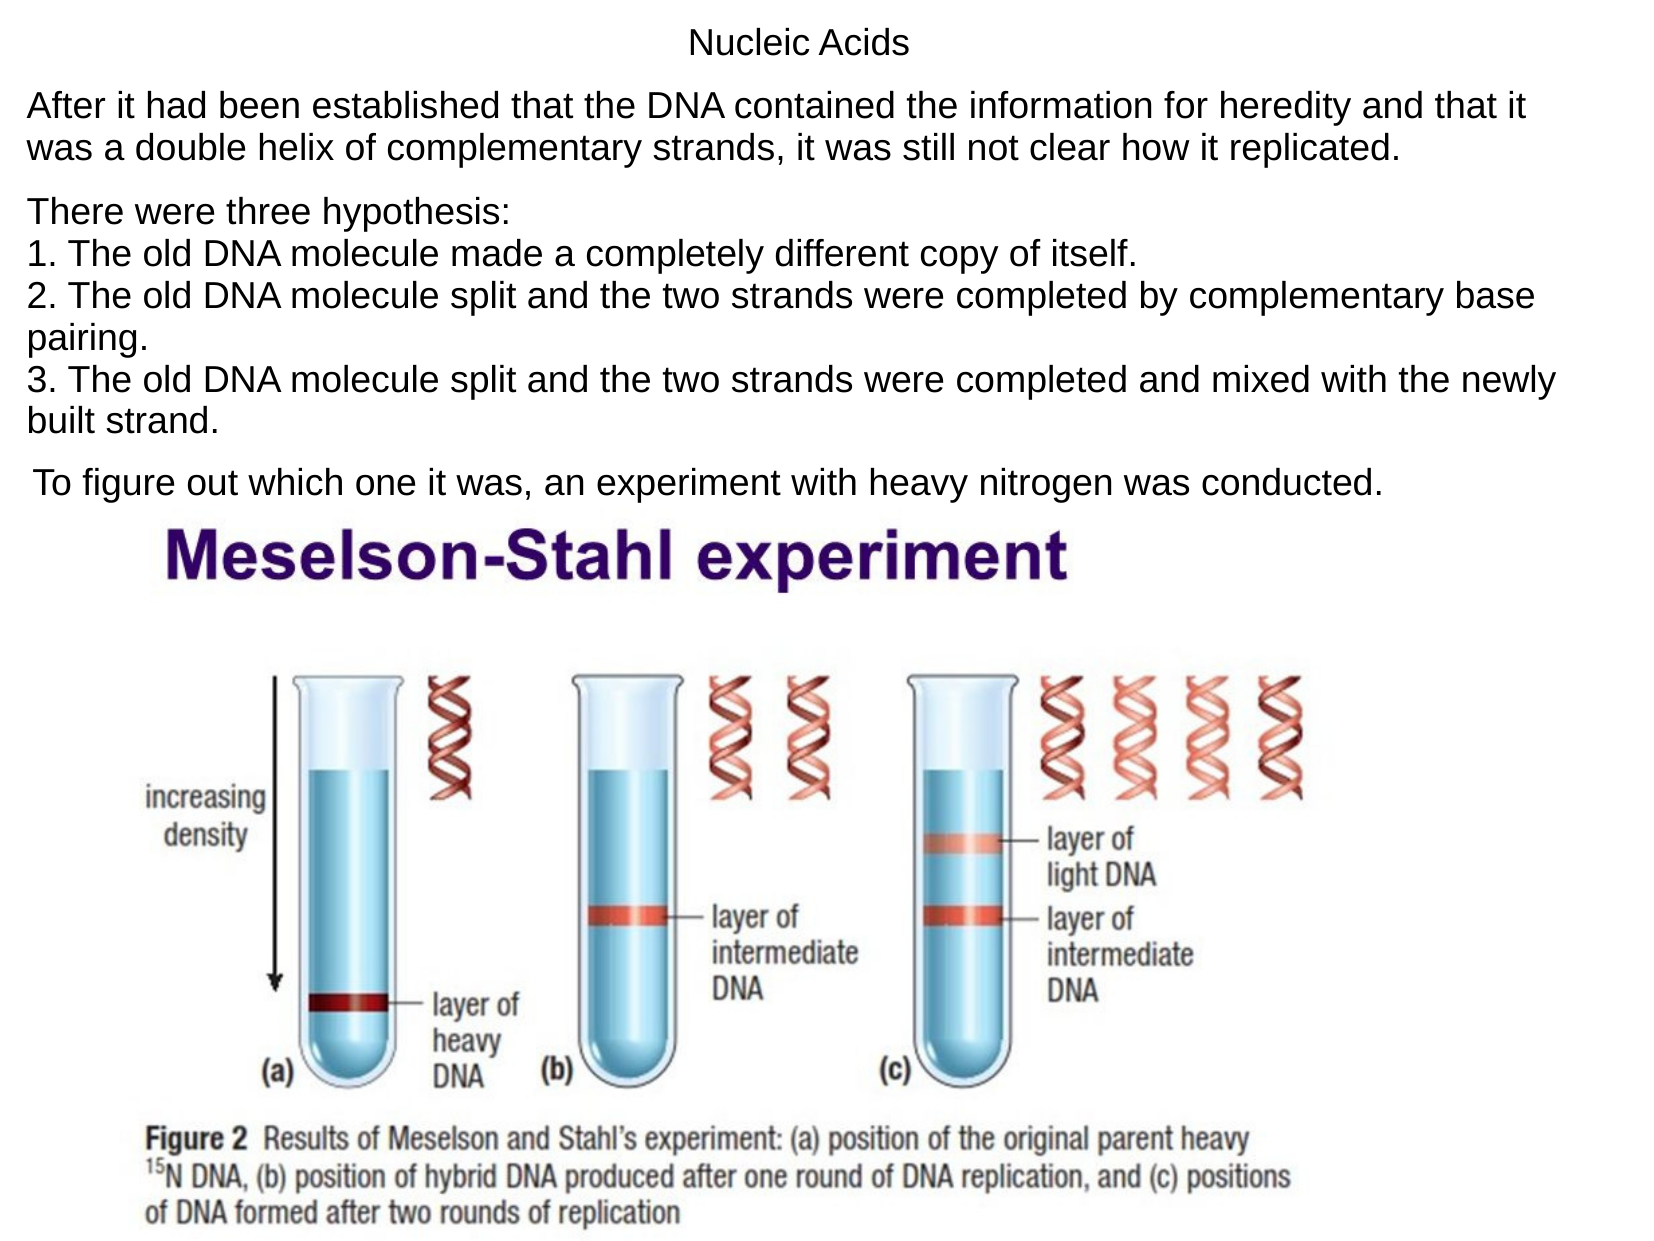

Nucleic Acids
After it had been established that the DNA contained the information for heredity and that it was a double helix of complementary strands, it was still not clear how it replicated.
There were three hypothesis:
1. The old DNA molecule made a completely different copy of itself.
2. The old DNA molecule split and the two strands were completed by complementary base pairing.
3. The old DNA molecule split and the two strands were completed and mixed with the newly built strand.
To figure out which one it was, an experiment with heavy nitrogen was conducted.